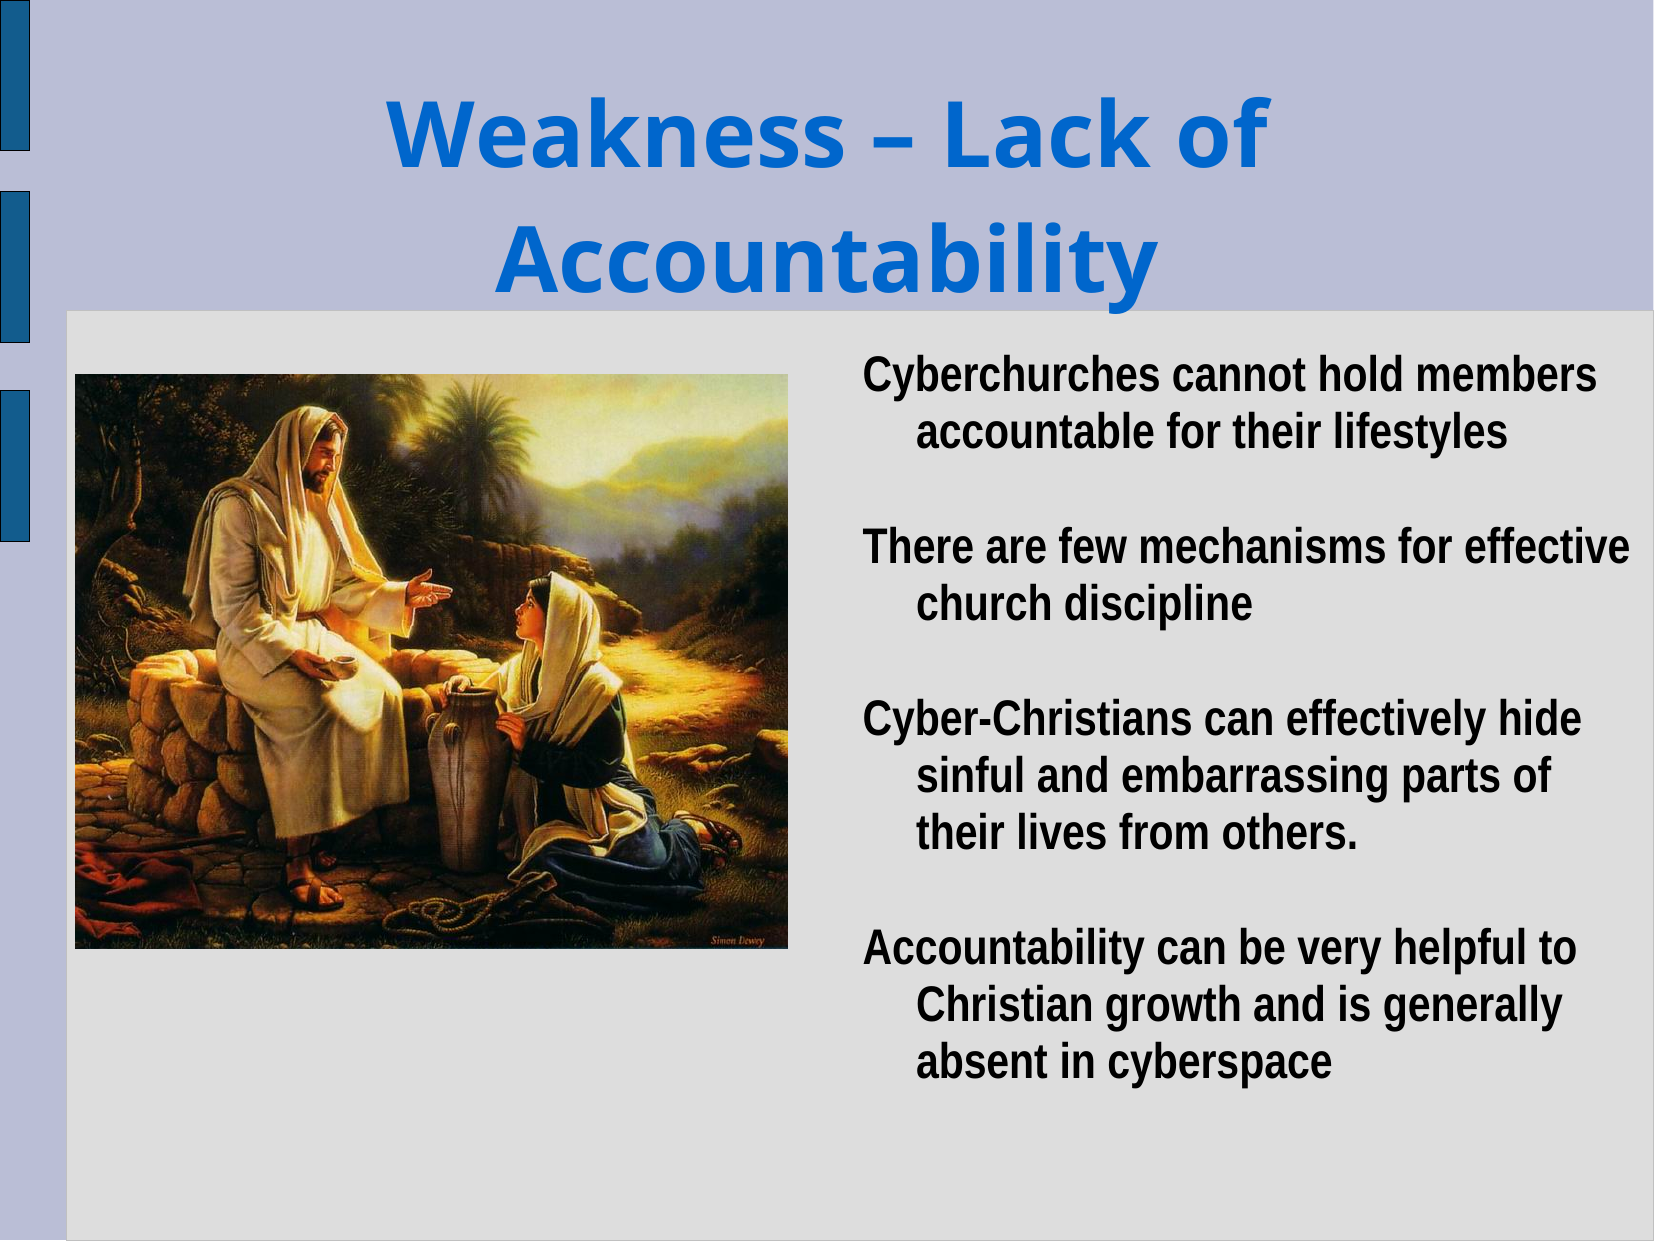

# Weakness – Lack of Accountability
Cyberchurches cannot hold members accountable for their lifestyles
There are few mechanisms for effective church discipline
Cyber-Christians can effectively hide sinful and embarrassing parts of their lives from others.
Accountability can be very helpful to Christian growth and is generally absent in cyberspace